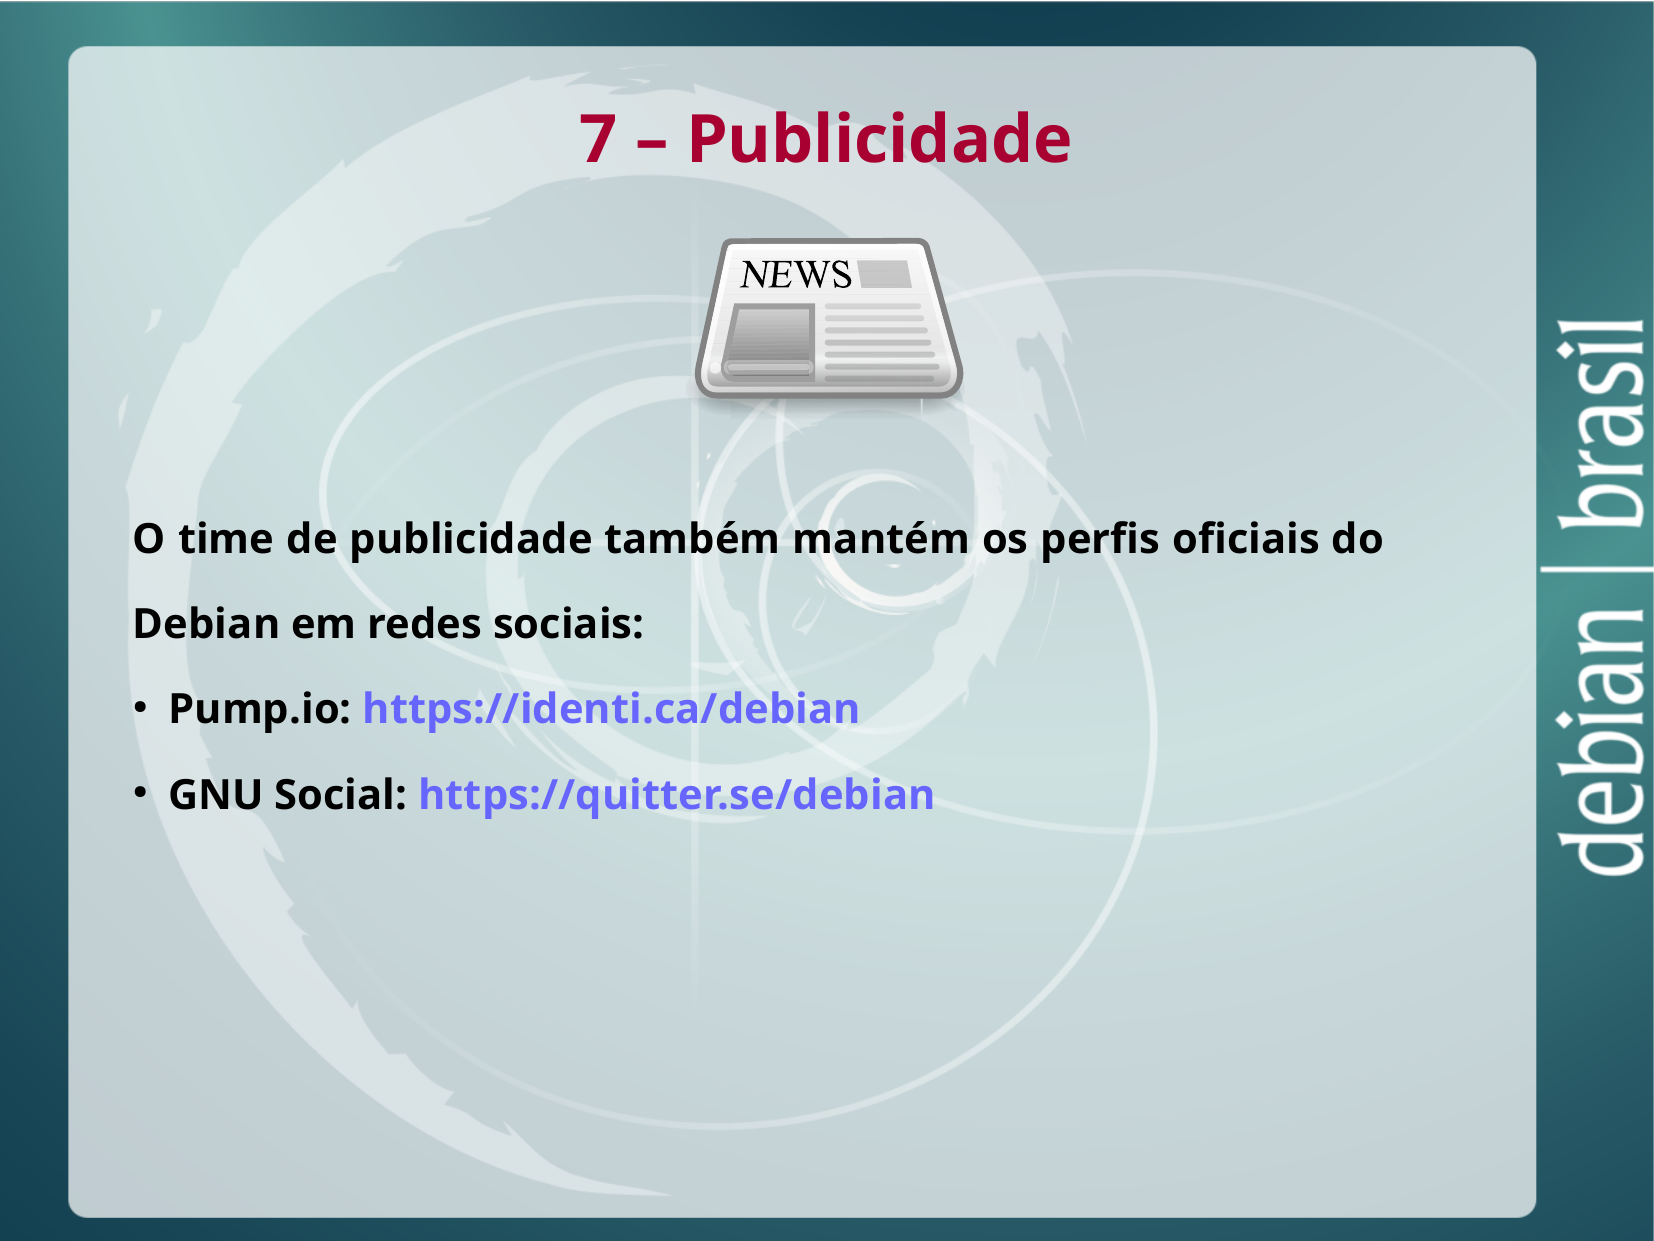

7 – Publicidade
O time de publicidade também mantém os perfis oficiais do Debian em redes sociais:
Pump.io: https://identi.ca/debian
GNU Social: https://quitter.se/debian